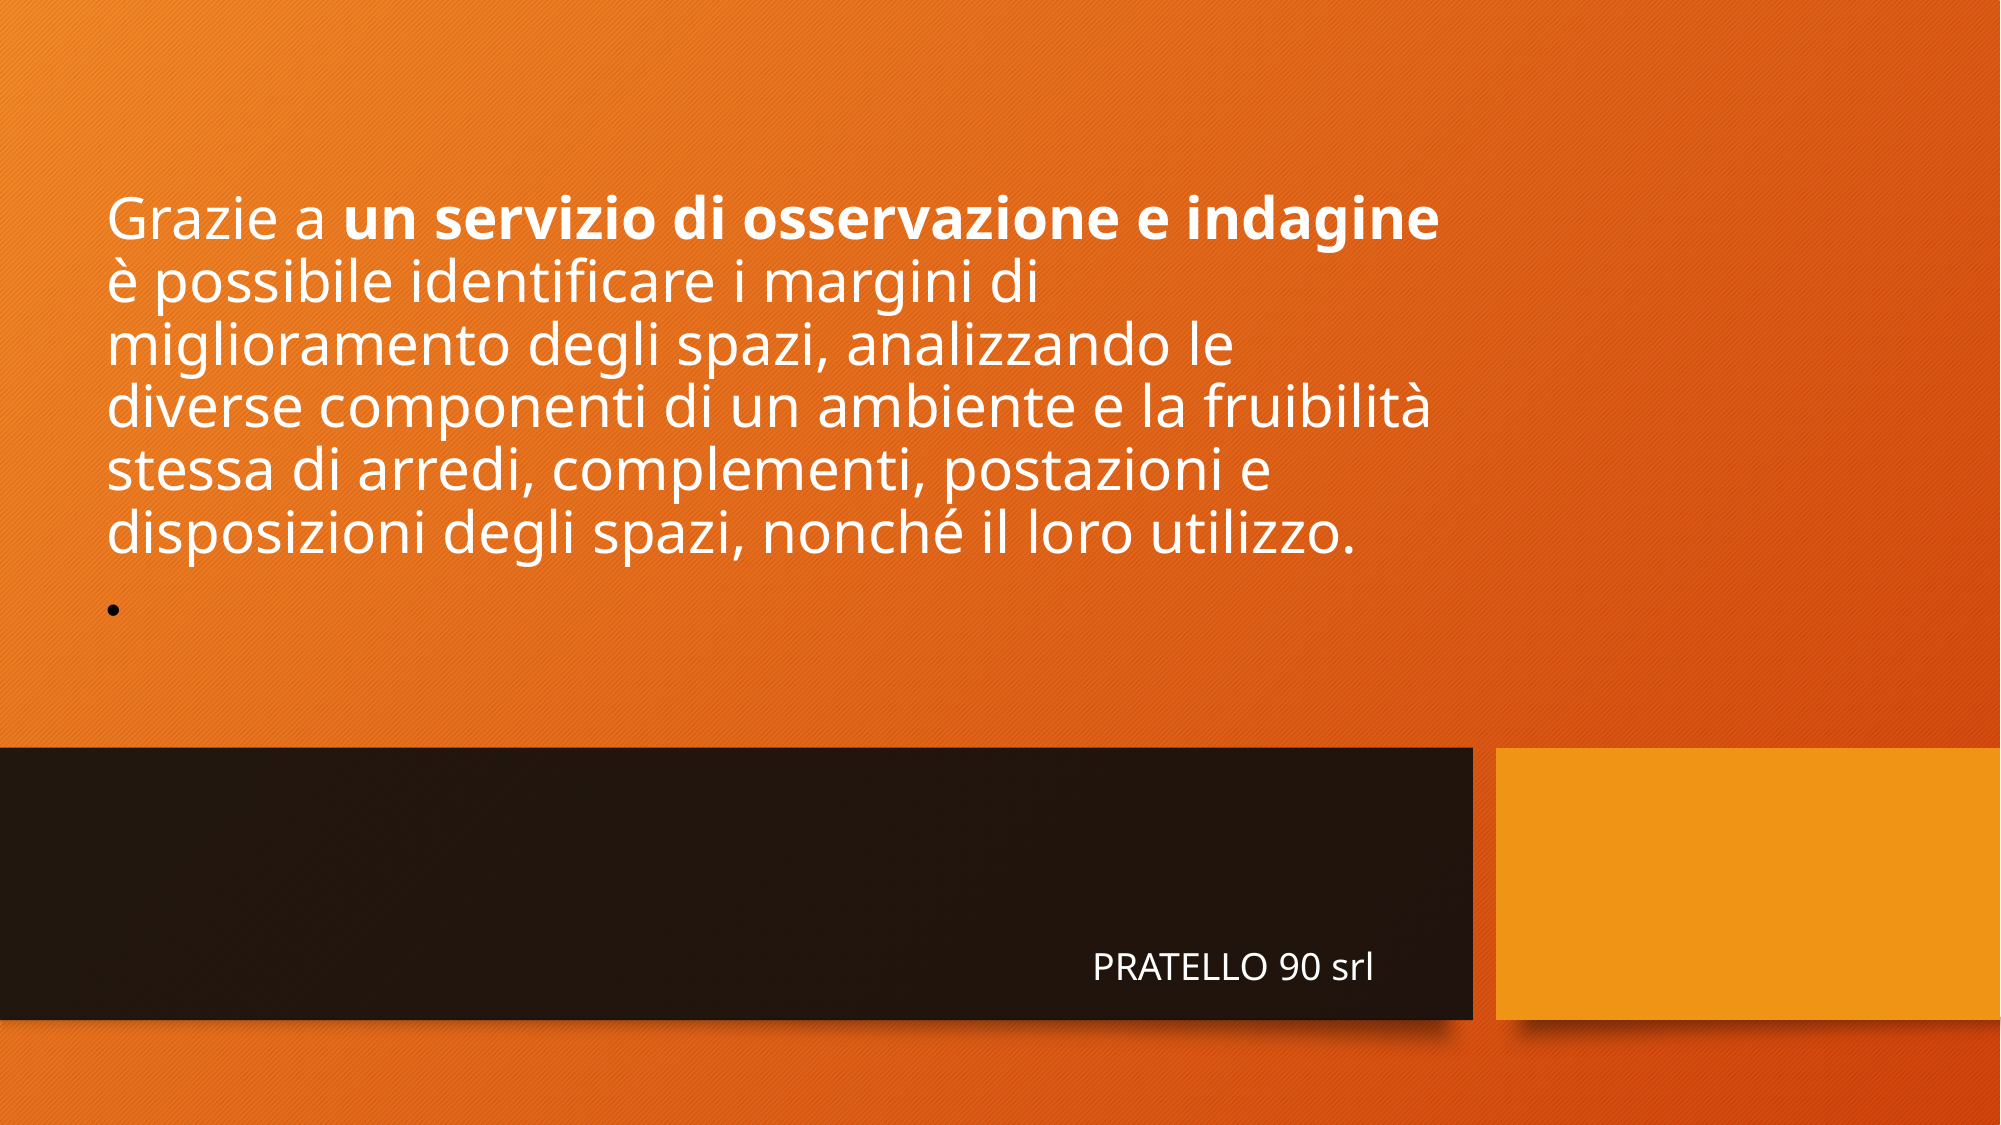

# Grazie a un servizio di osservazione e indagine è possibile identificare i margini di miglioramento degli spazi, analizzando le diverse componenti di un ambiente e la fruibilità stessa di arredi, complementi, postazioni e disposizioni degli spazi, nonché il loro utilizzo.
 PRATELLO 90 srl